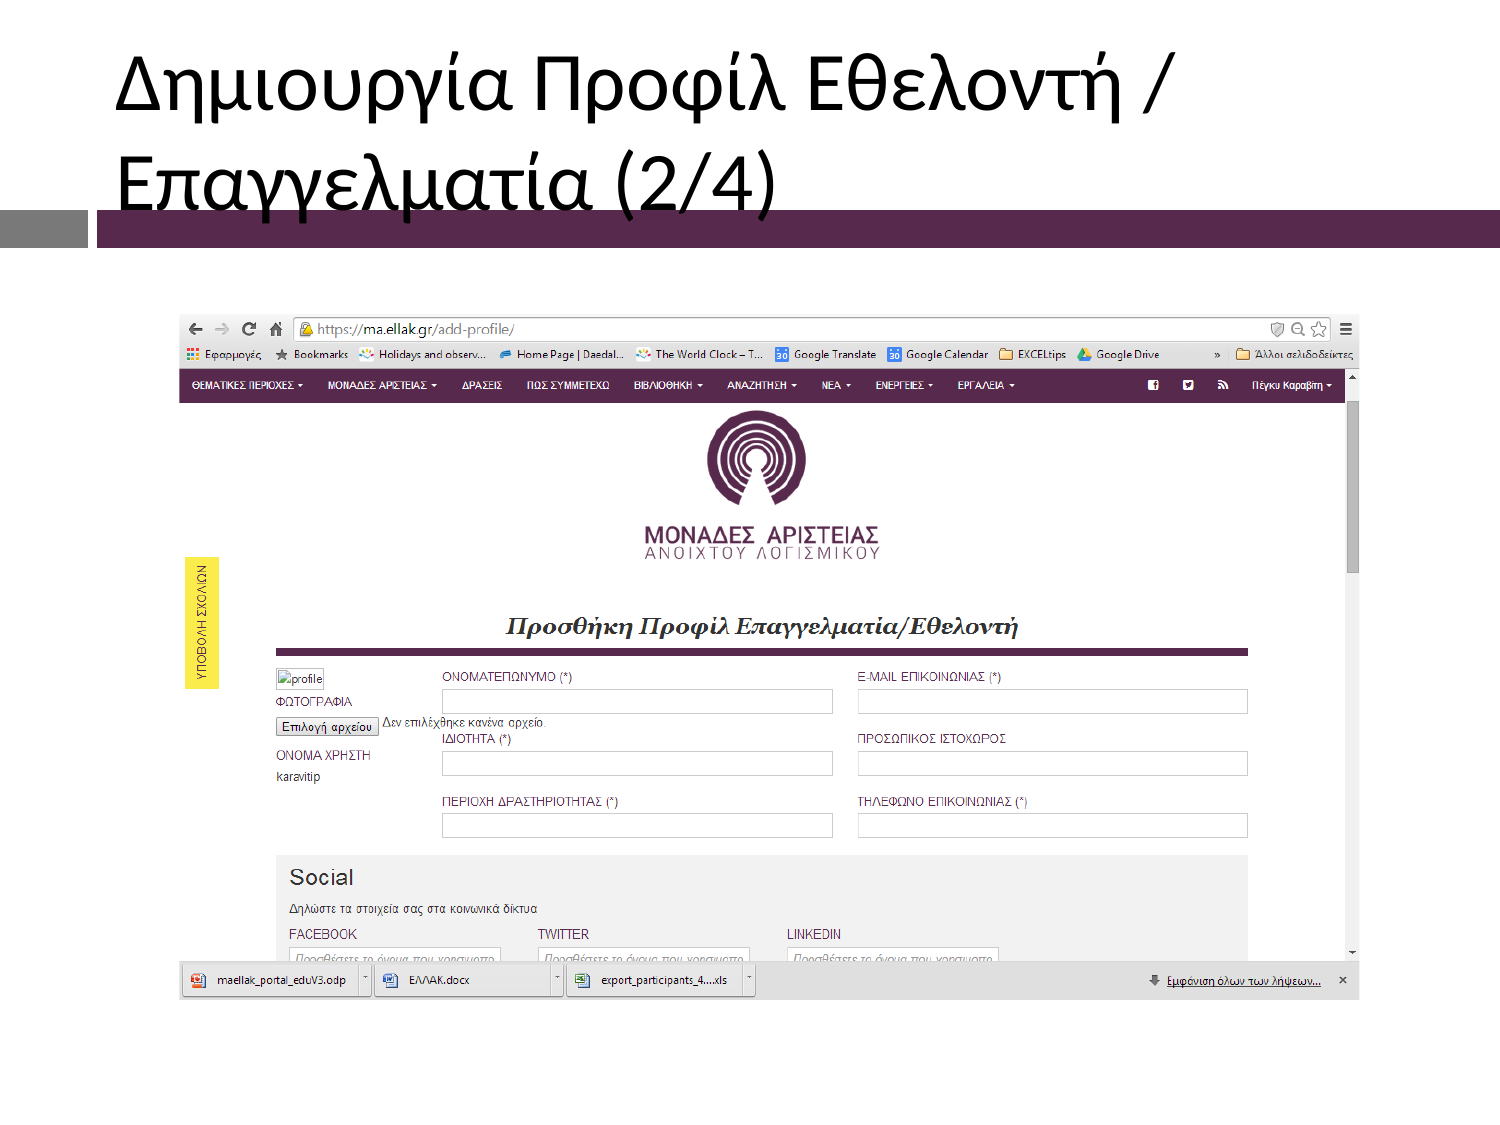

# Δημιουργία Προφίλ Εθελοντή / Επαγγελματία (2/4)